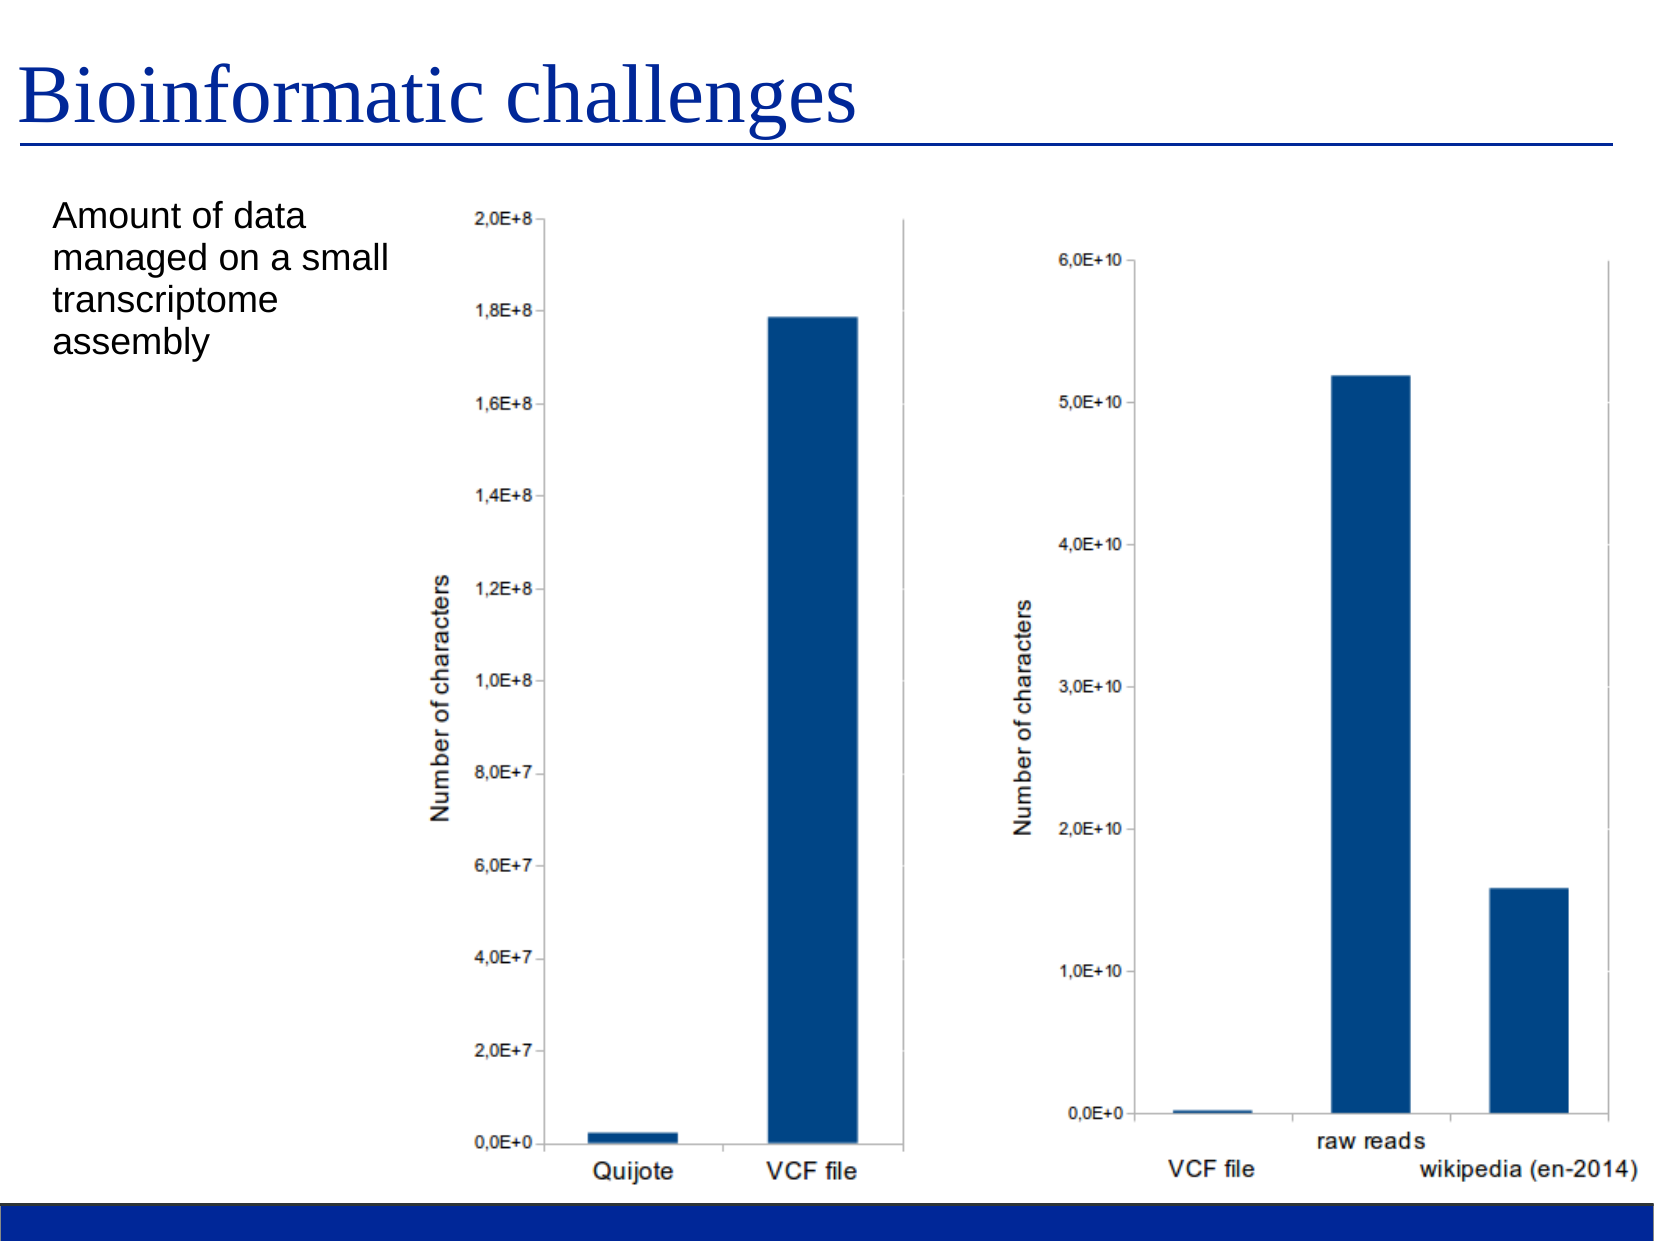

# Bioinformatic challenges
Amount of data managed on a small transcriptome assembly